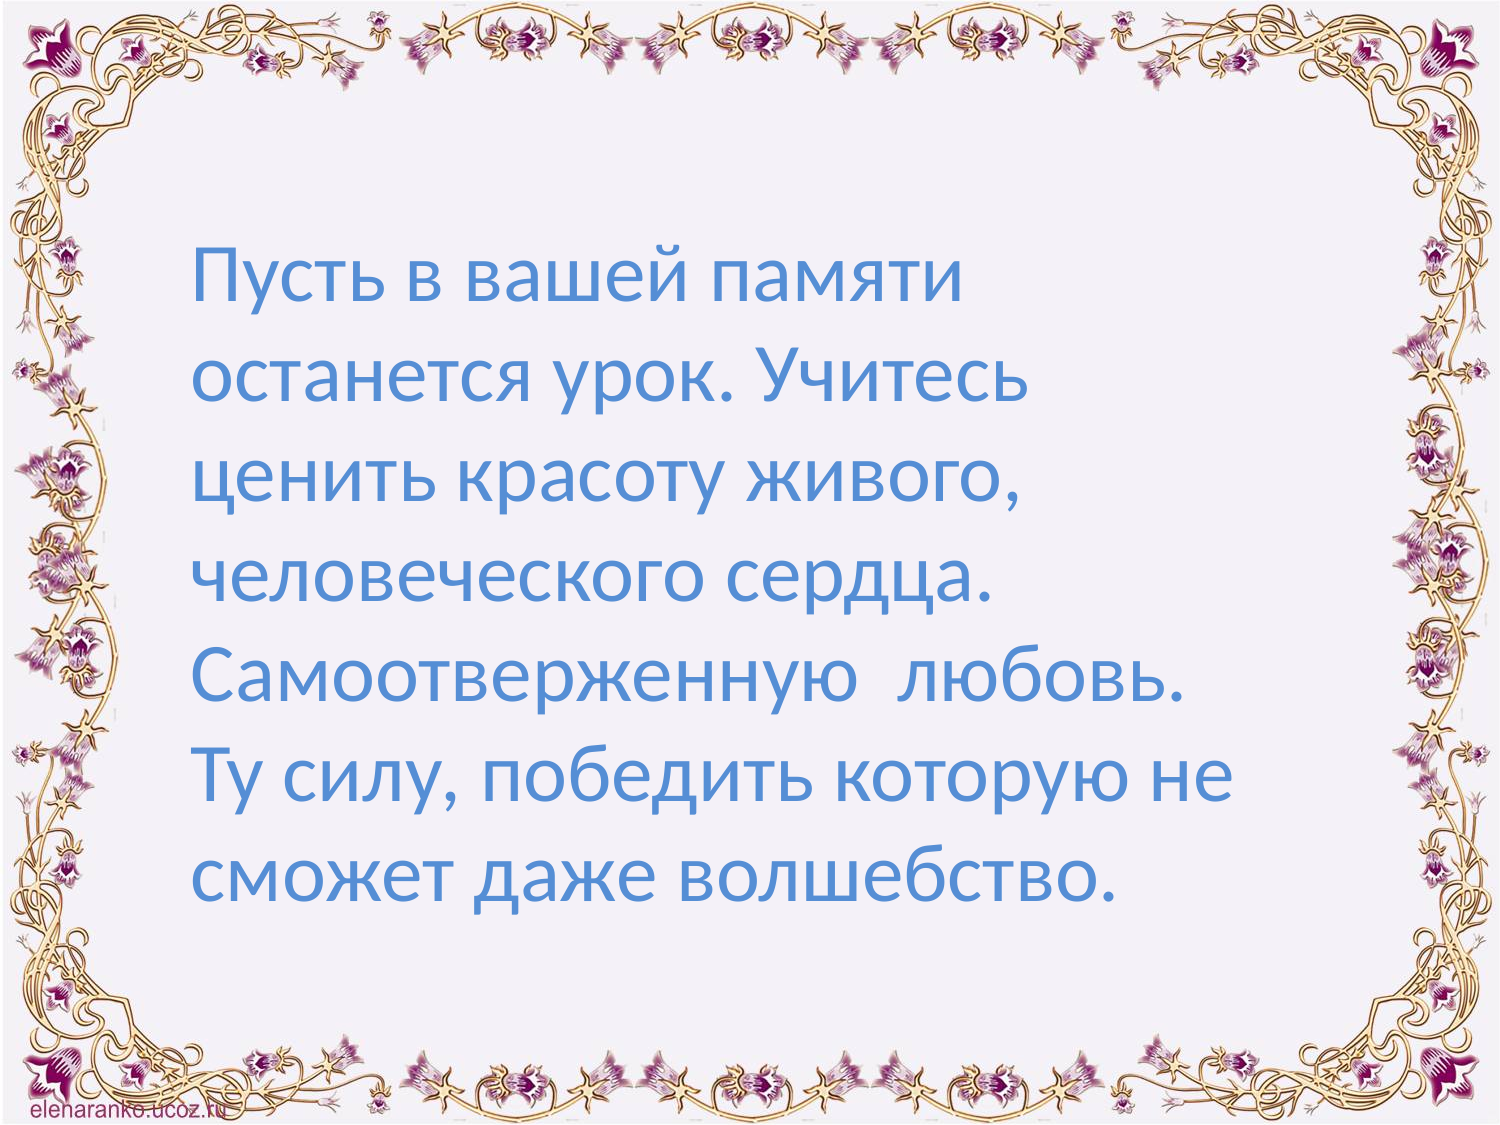

Пусть в вашей памяти останется урок. Учитесь ценить красоту живого, человеческого сердца. Самоотверженную любовь.
Ту силу, победить которую не сможет даже волшебство.